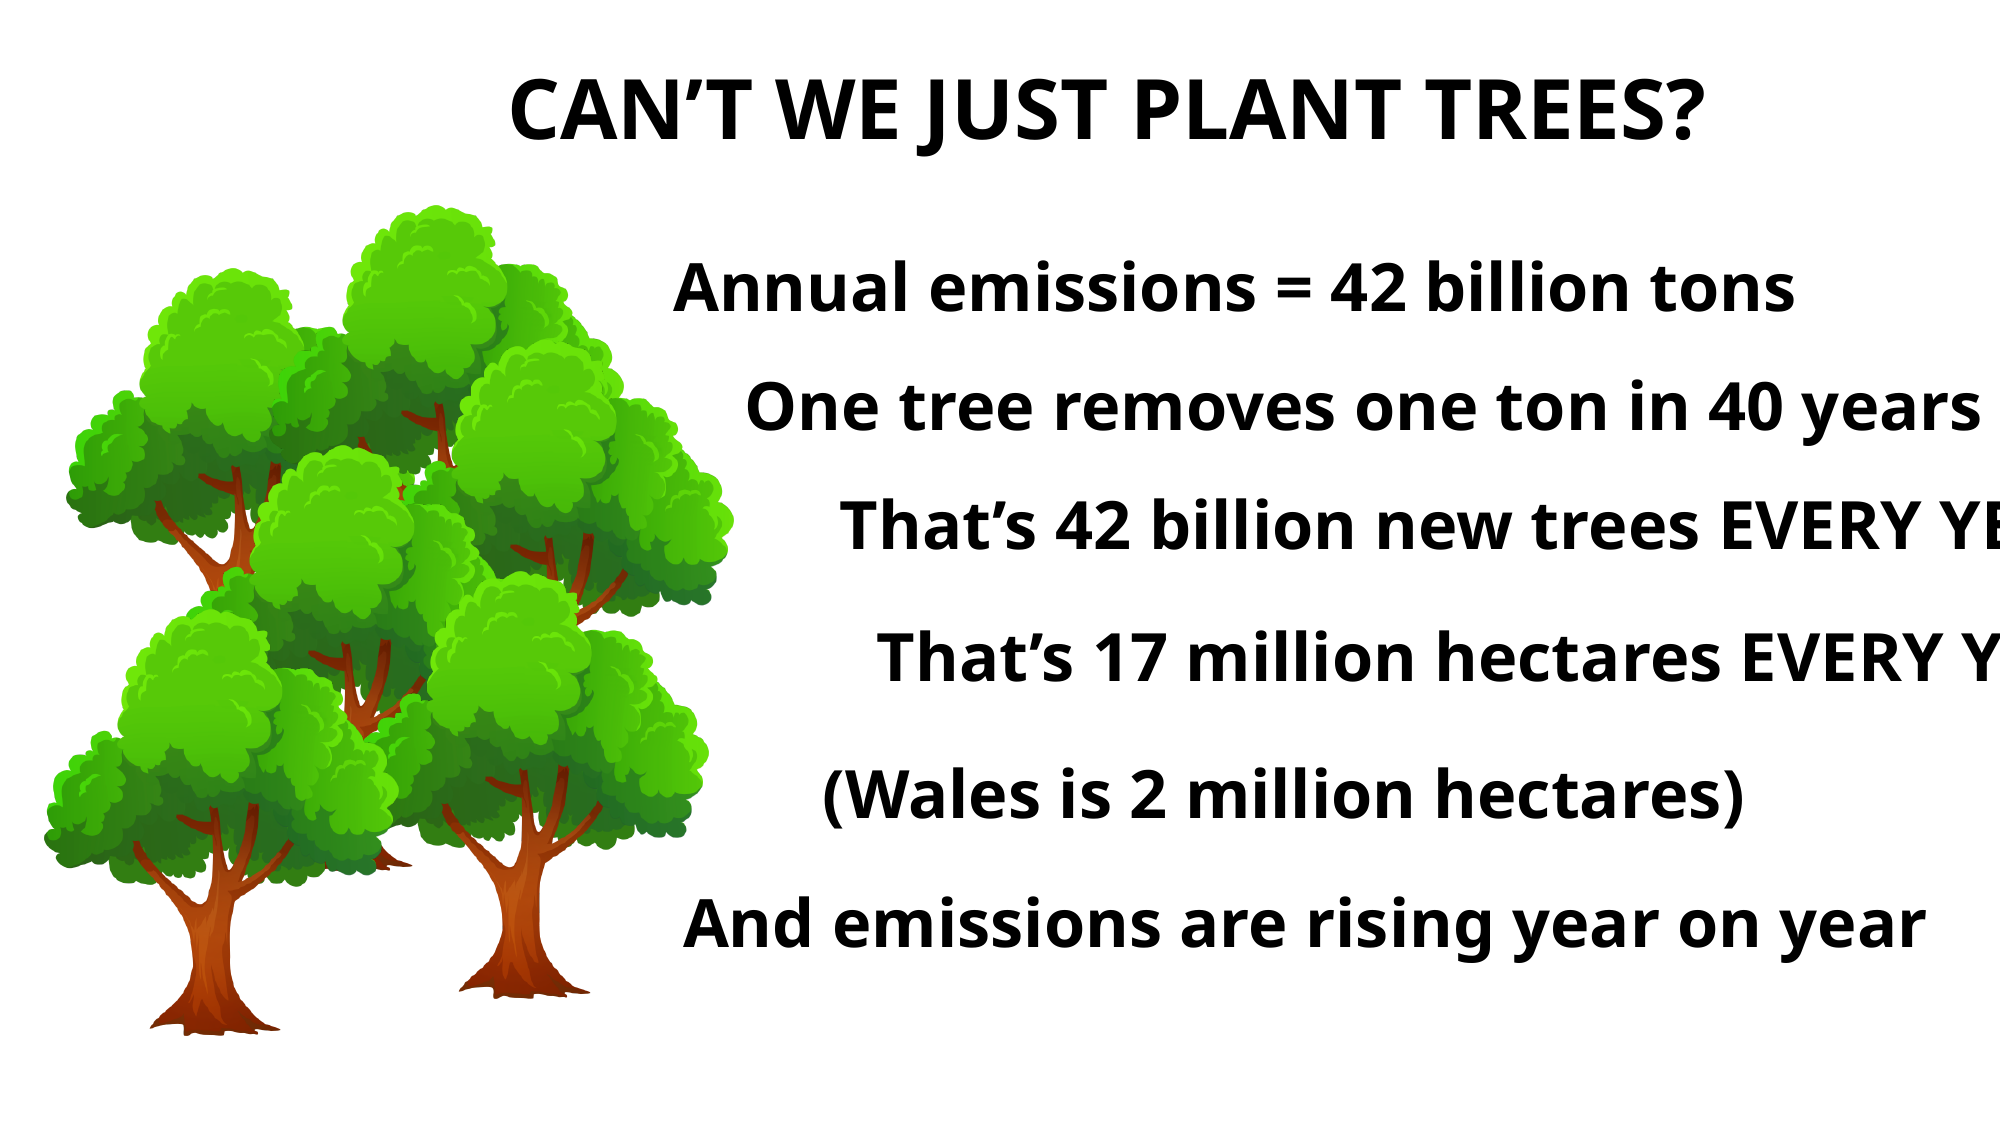

CAN’T WE JUST PLANT TREES?
Annual emissions = 42 billion tons
One tree removes one ton in 40 years
That’s 42 billion new trees EVERY YEAR
That’s 17 million hectares EVERY YEAR
(Wales is 2 million hectares)
And emissions are rising year on year